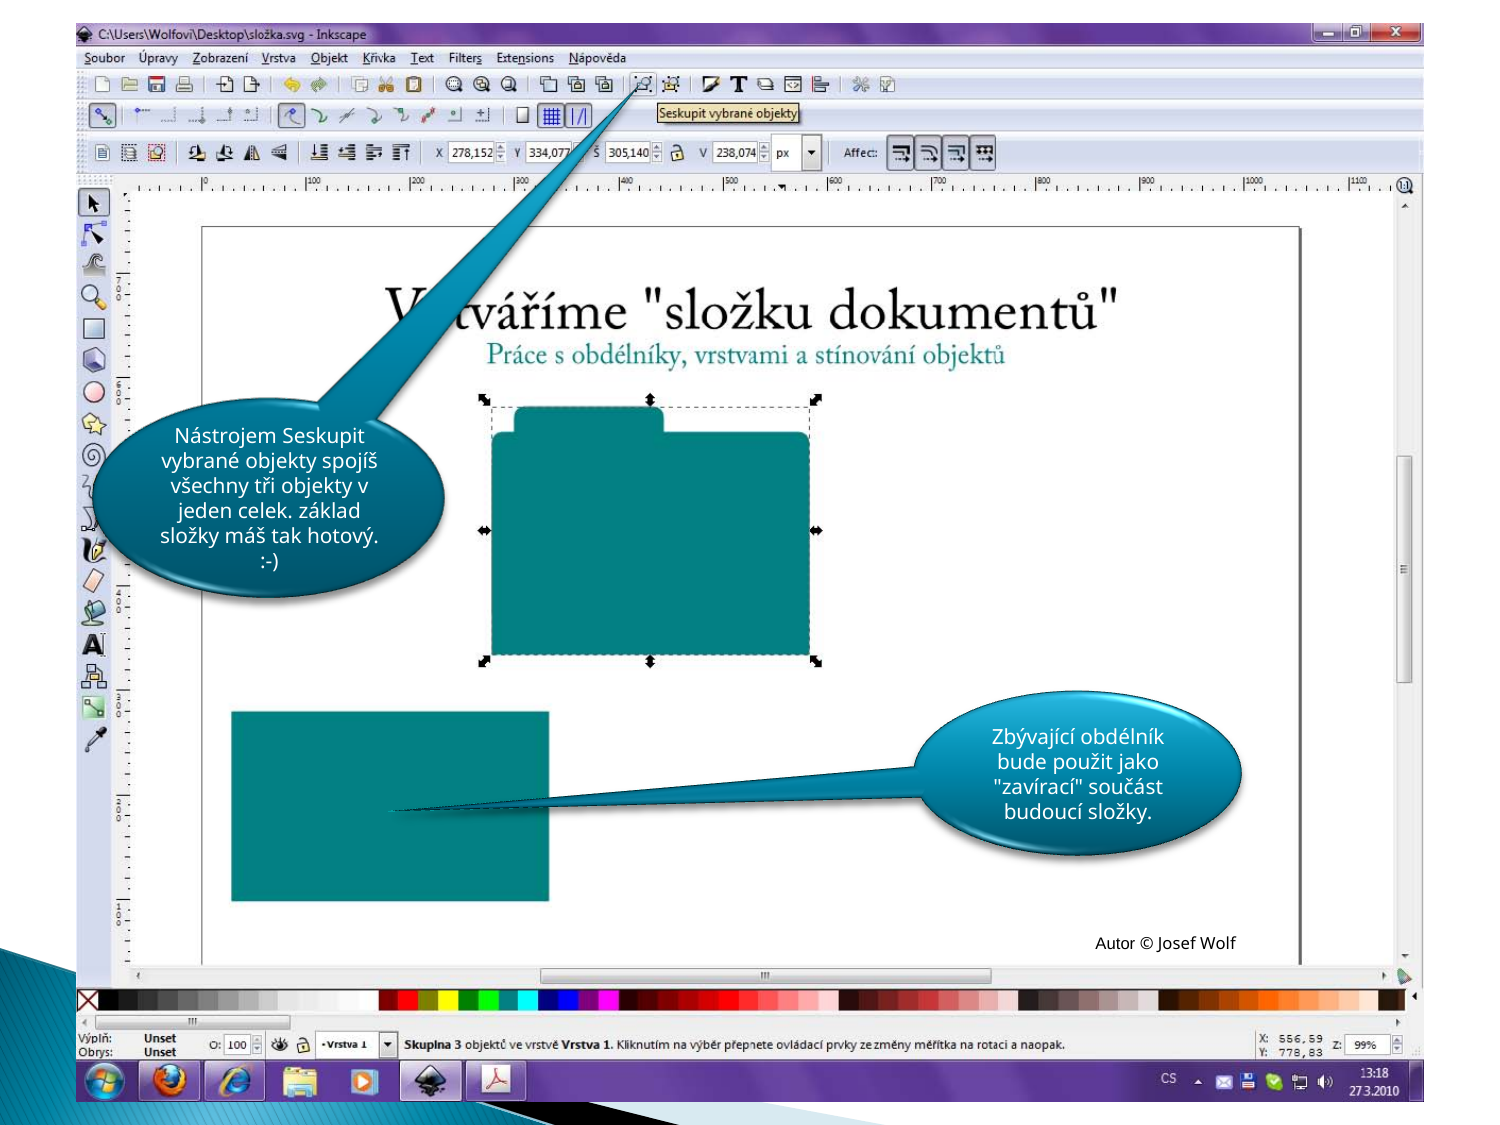

Nástrojem Seskupit vybrané objekty spojíš všechny tři objekty v jeden celek. základ složky máš tak hotový. :-)
#
Zbývající obdélník bude použit jako "zavírací" součást budoucí složky.
Autor © Josef Wolf